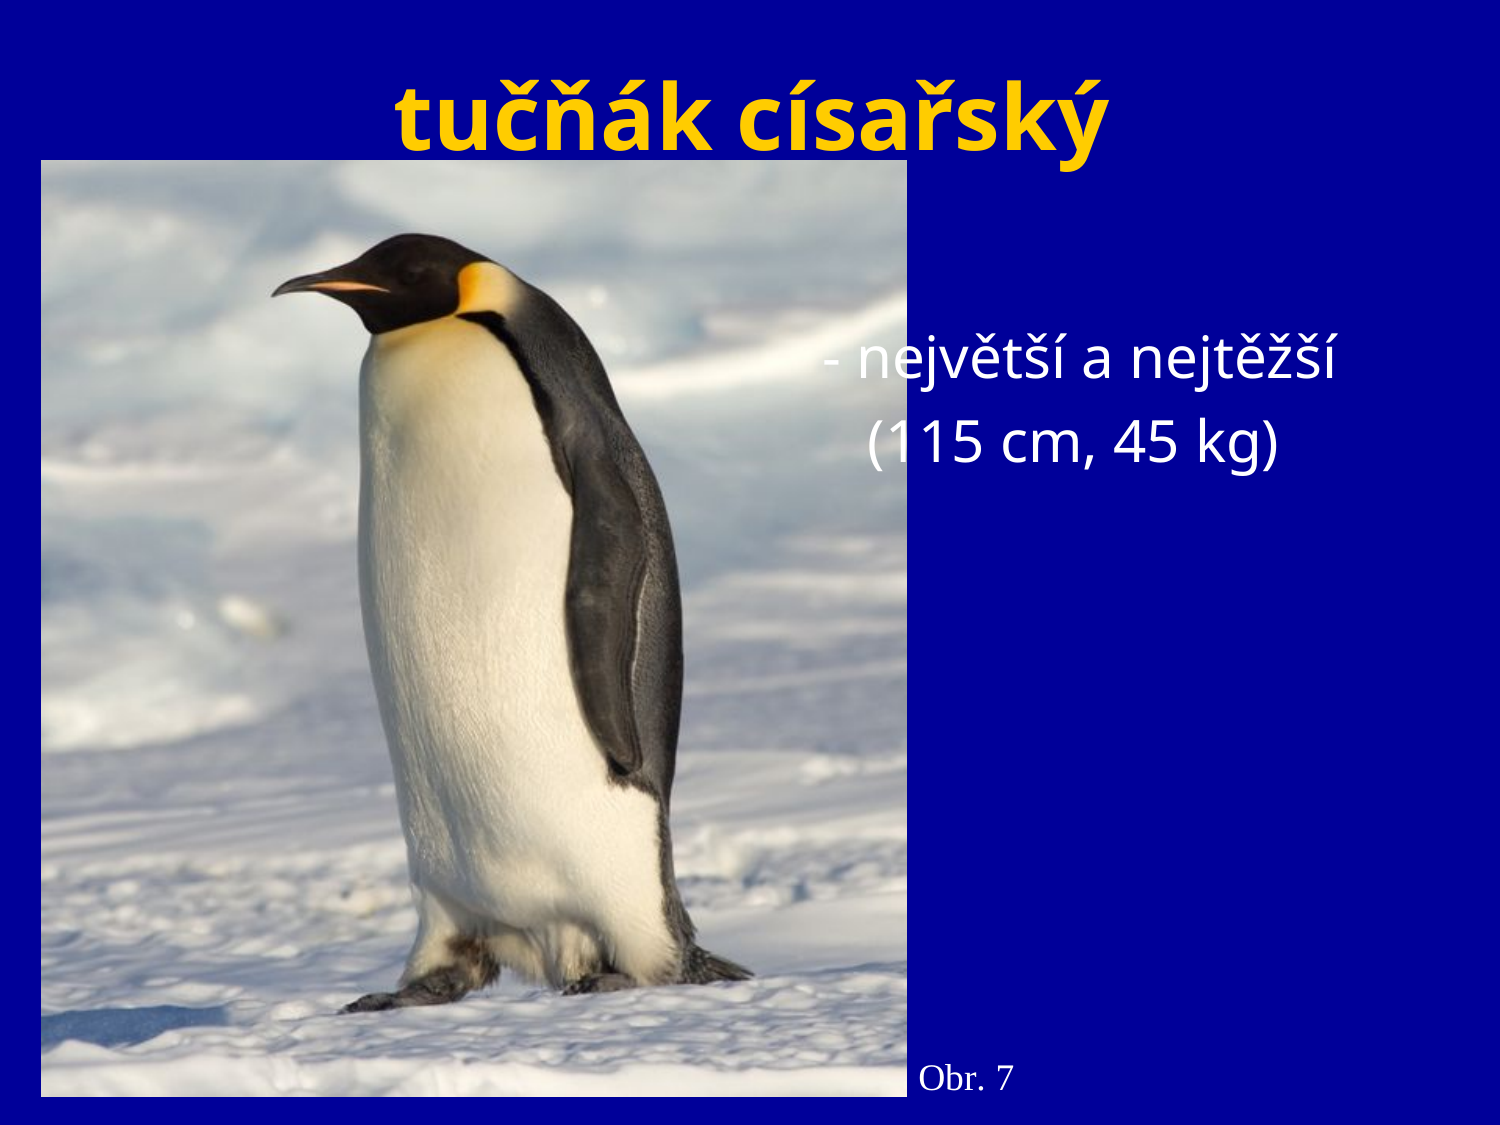

# tučňák císařský
 - největší a nejtěžší
 (115 cm, 45 kg)
Obr. 7